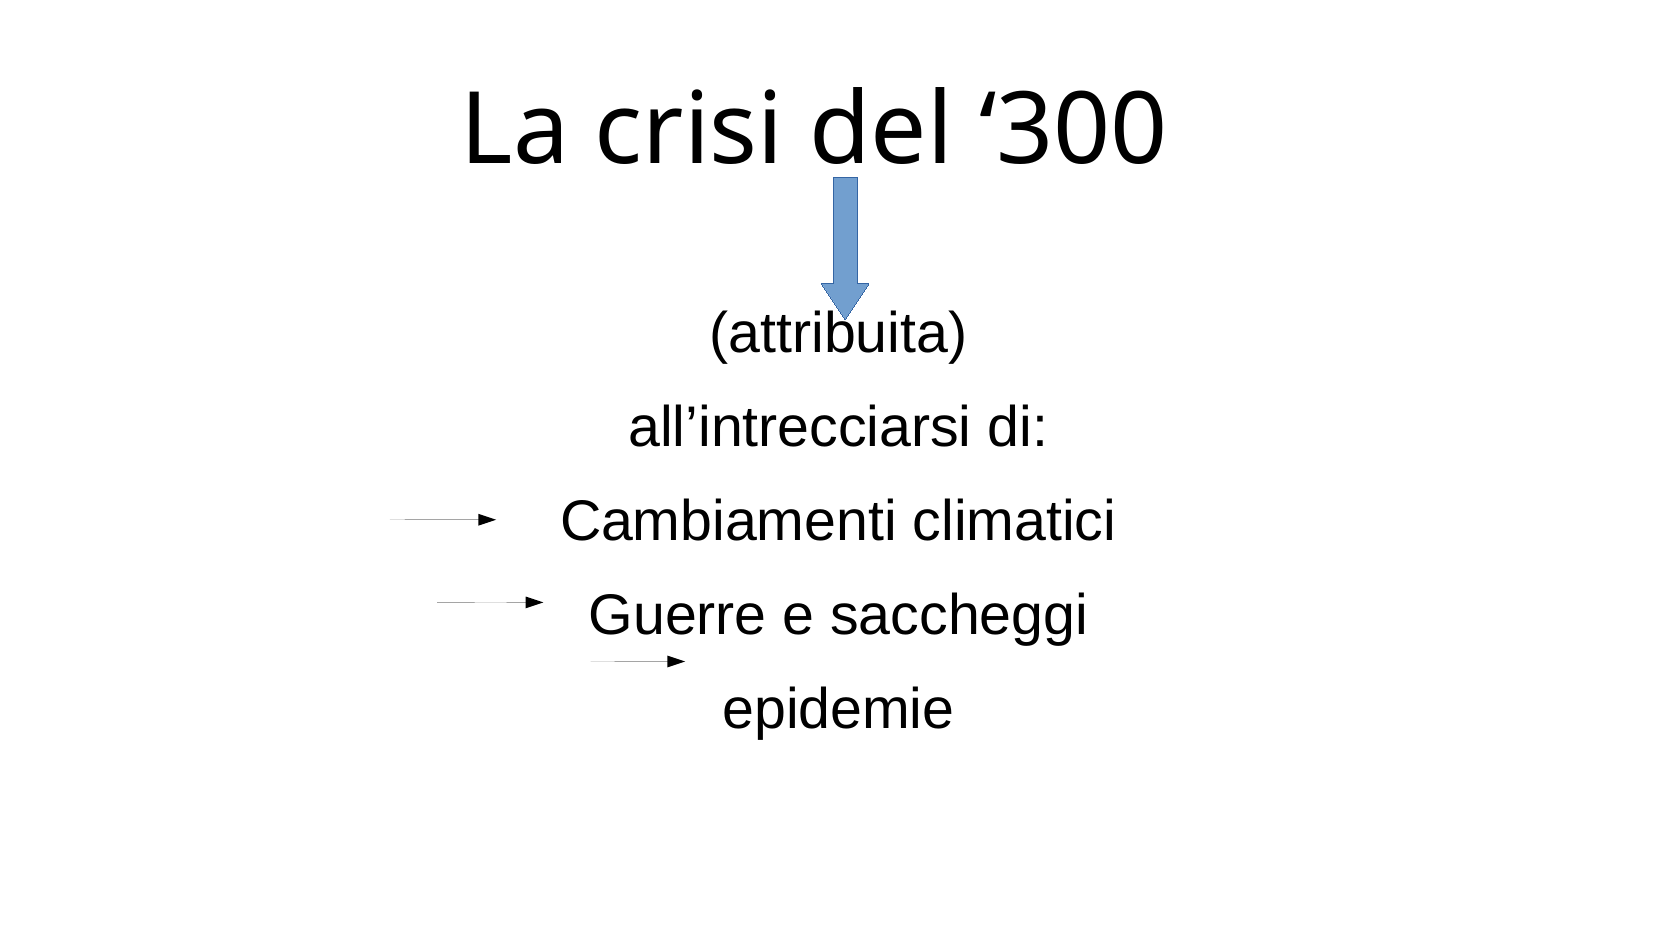

# La crisi del ‘300
(attribuita)
all’intrecciarsi di:
Cambiamenti climatici
Guerre e saccheggi
epidemie